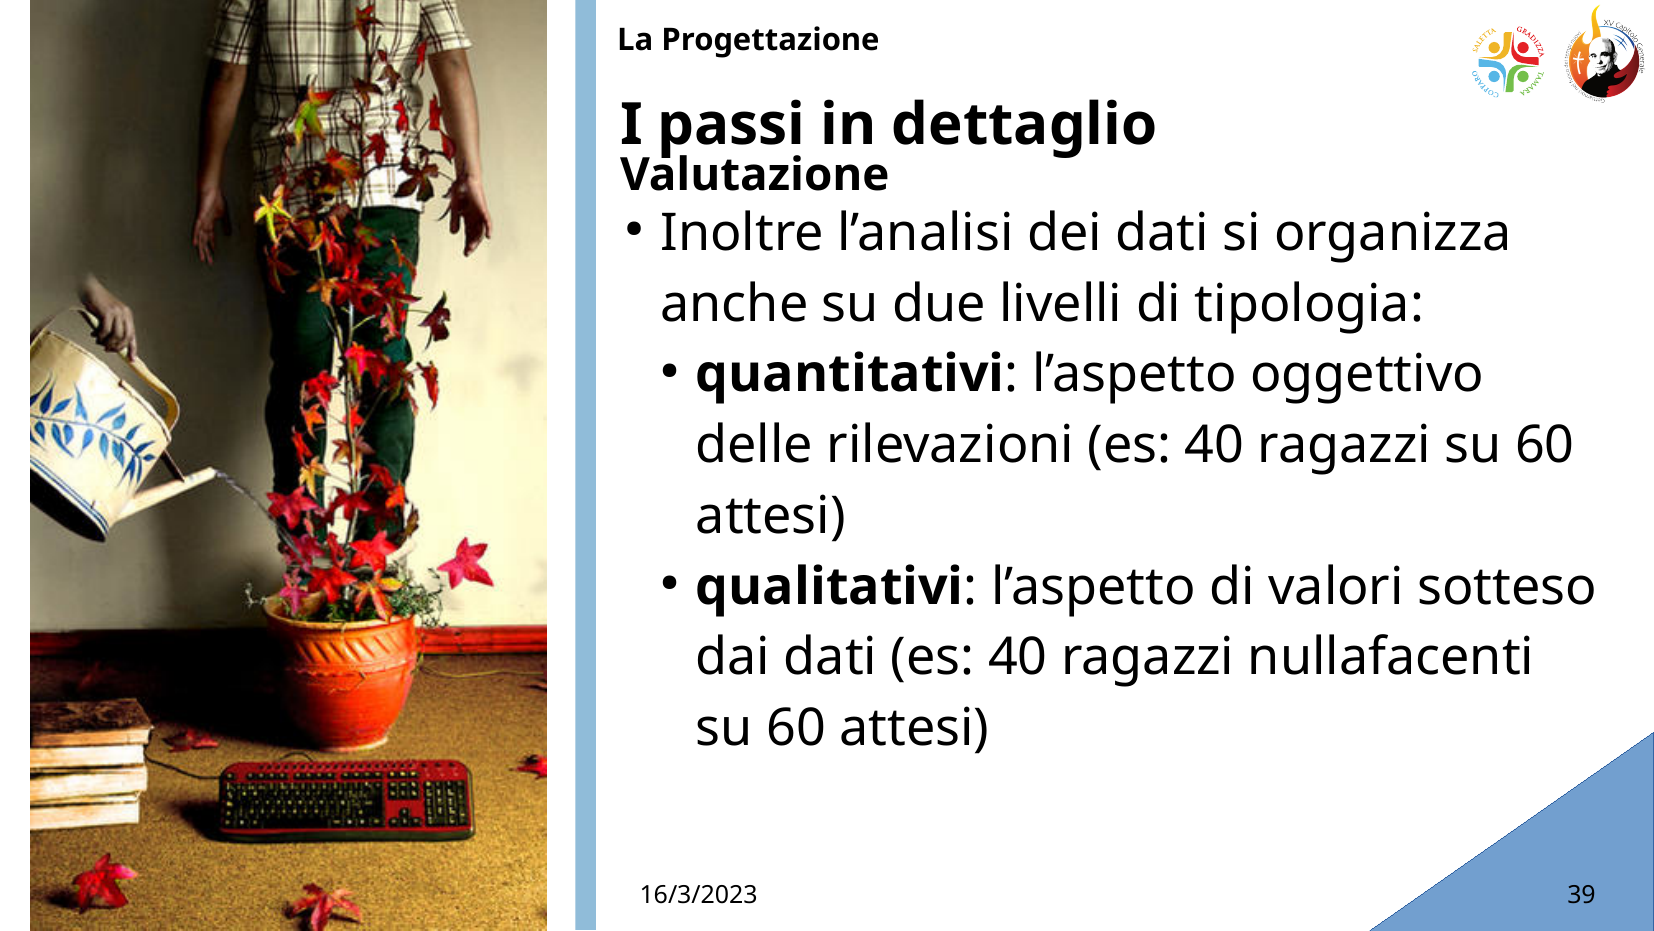

La Progettazione
I passi in dettaglio
Valutazione
# Inoltre l’analisi dei dati si organizza anche su due livelli di tipologia:
quantitativi: l’aspetto oggettivo delle rilevazioni (es: 40 ragazzi su 60 attesi)
qualitativi: l’aspetto di valori sotteso dai dati (es: 40 ragazzi nullafacenti su 60 attesi)